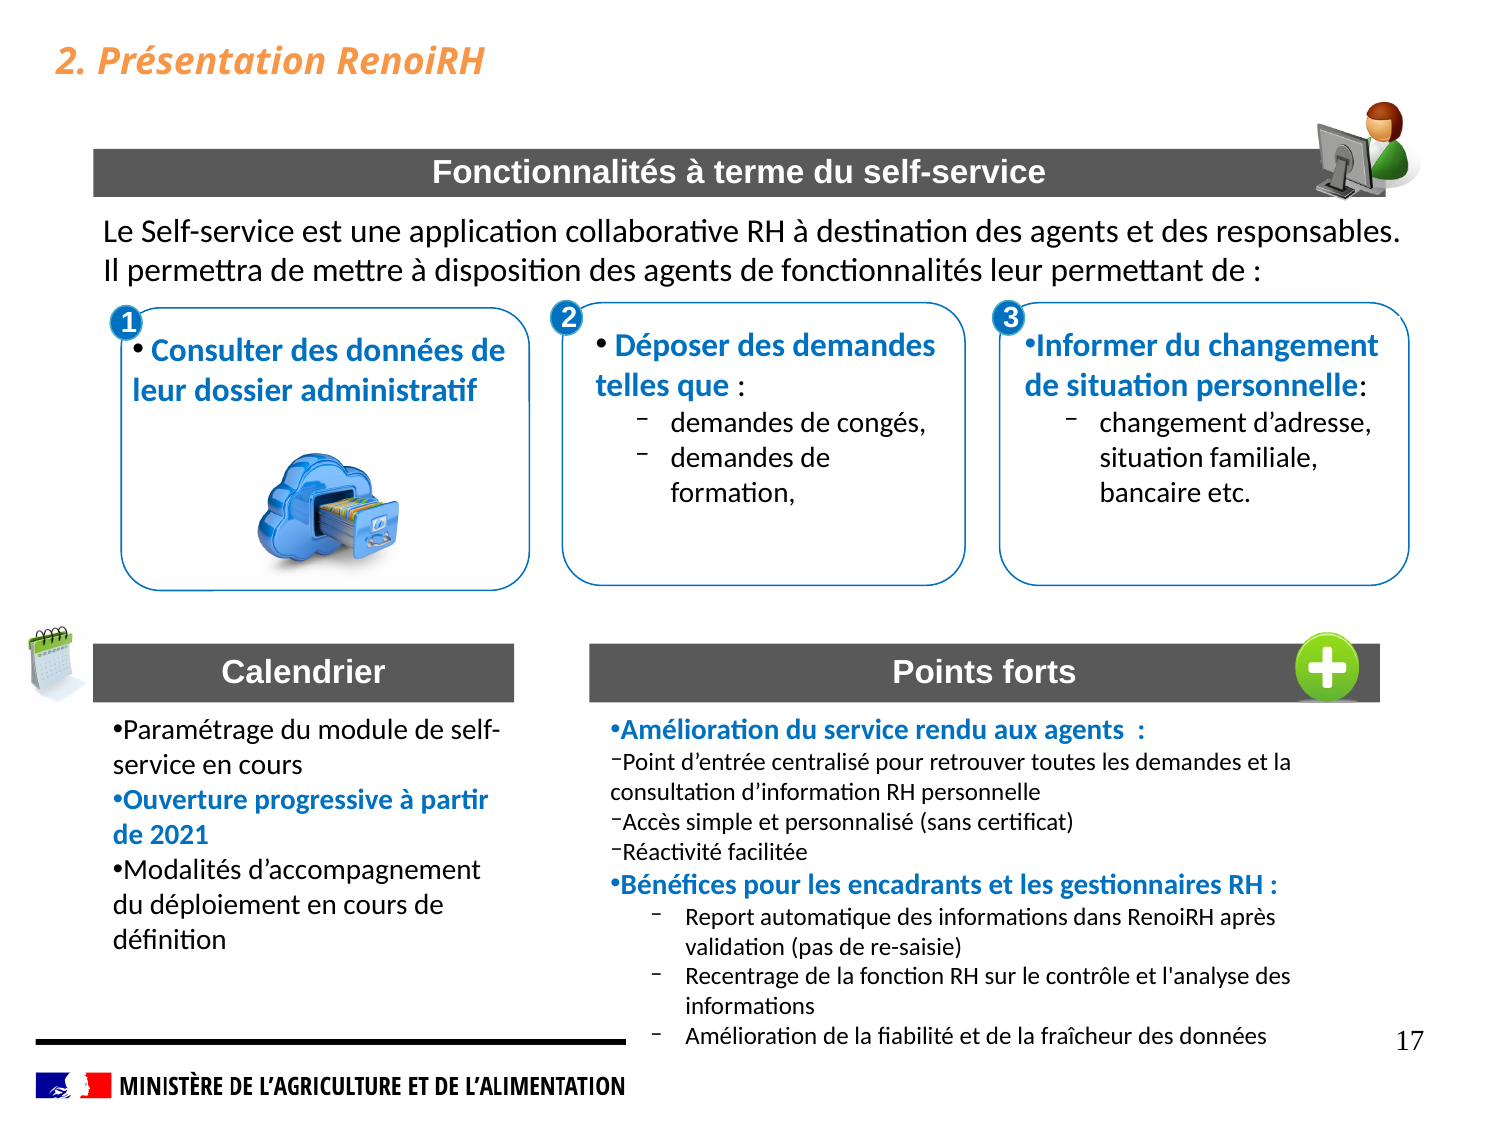

2. Présentation RenoiRH
Fonctionnalités à terme du self-service
Le Self-service est une application collaborative RH à destination des agents et des responsables.
Il permettra de mettre à disposition des agents de fonctionnalités leur permettant de :
2
3
1
 Déposer des demandes telles que :
demandes de congés,
demandes de formation,
Informer du changement de situation personnelle:
changement d’adresse, situation familiale, bancaire etc.
 Consulter des données de leur dossier administratif
Calendrier
Points forts
Paramétrage du module de self-service en cours
Ouverture progressive à partir de 2021
Modalités d’accompagnement du déploiement en cours de définition
Amélioration du service rendu aux agents :
Point d’entrée centralisé pour retrouver toutes les demandes et la consultation d’information RH personnelle
Accès simple et personnalisé (sans certificat)
Réactivité facilitée
Bénéfices pour les encadrants et les gestionnaires RH :
Report automatique des informations dans RenoiRH après validation (pas de re-saisie)
Recentrage de la fonction RH sur le contrôle et l'analyse des informations
Amélioration de la fiabilité et de la fraîcheur des données